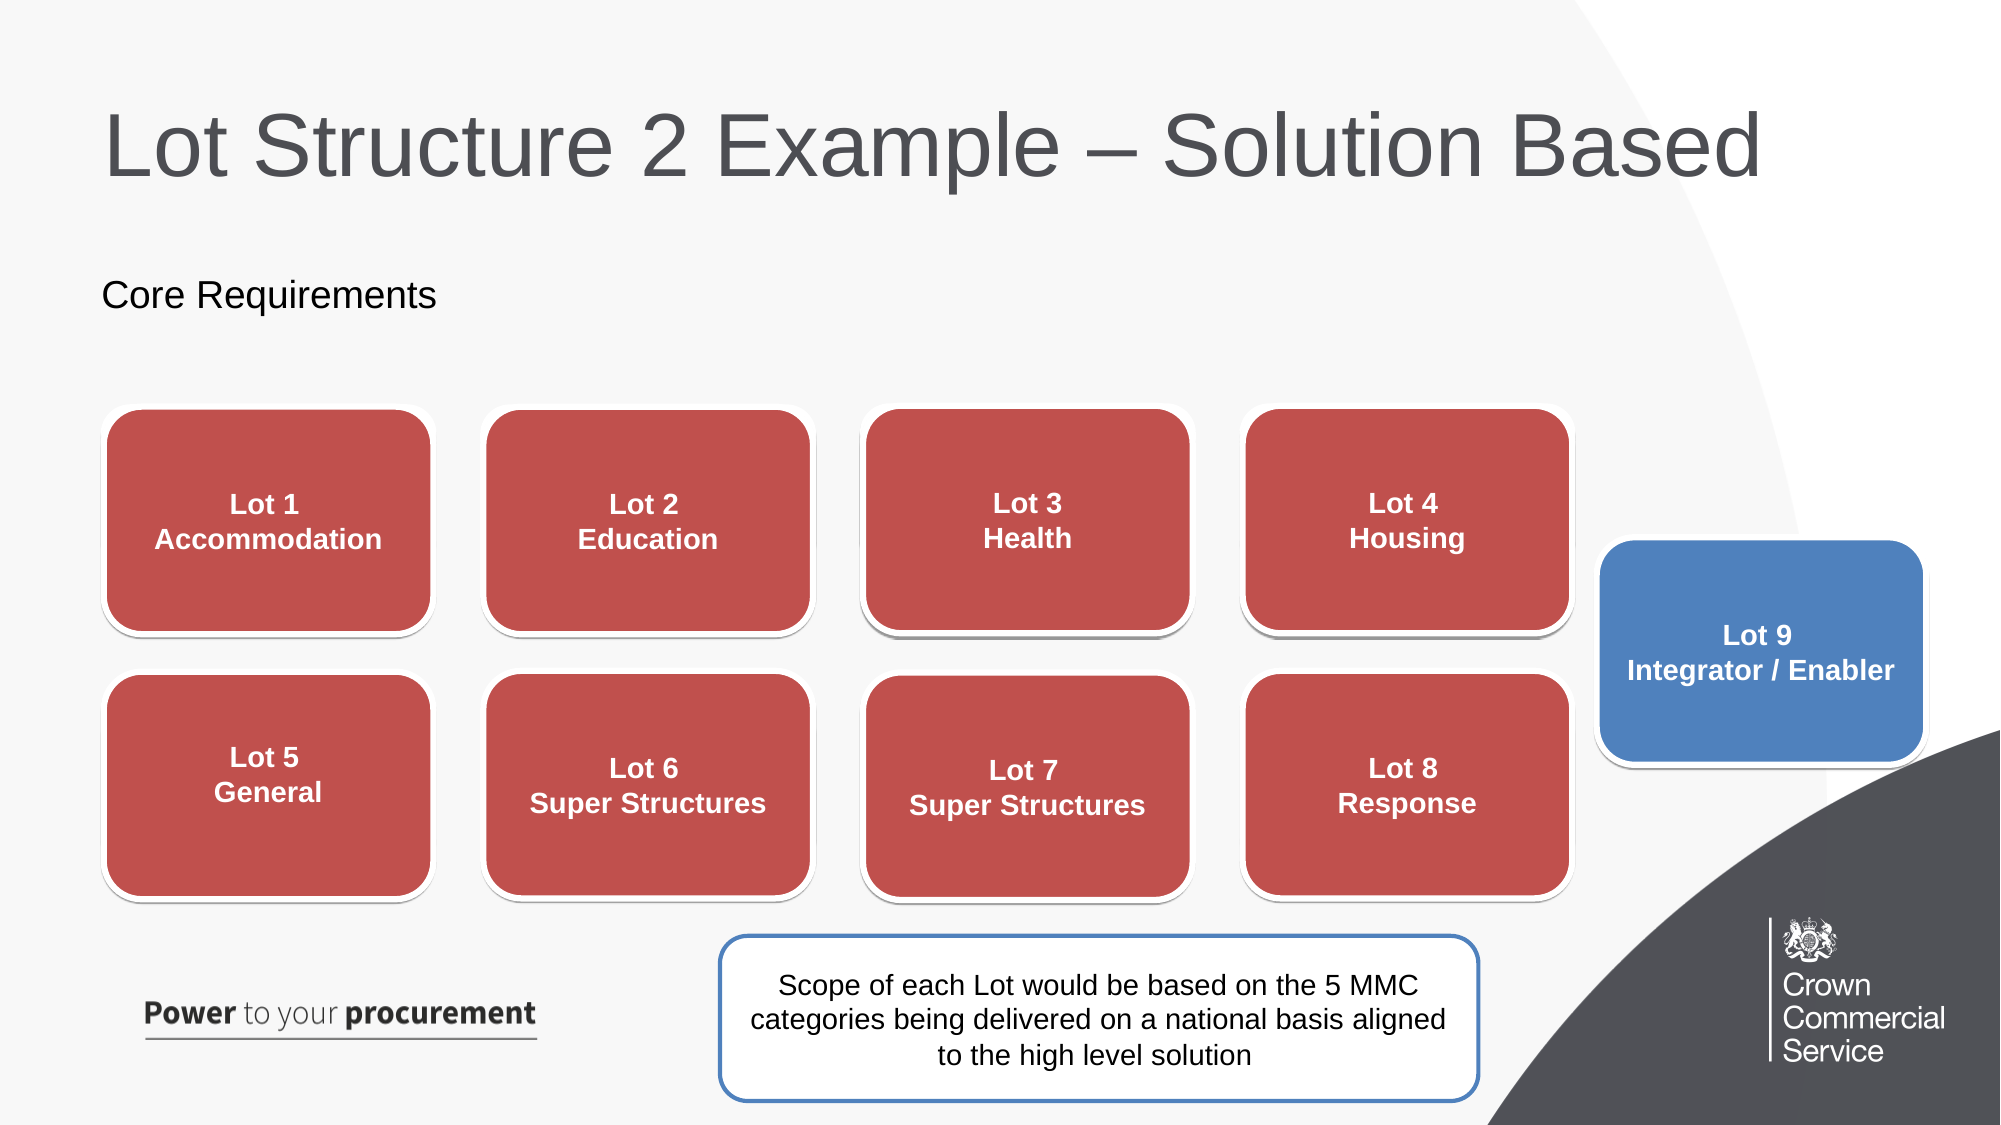

# Lot Structure 2 Example – Solution Based
Core Requirements
Lot 3
Health
Lot 4
Housing
Lot 3 – Education
Lot 3.1 – Schools
Lot 3.2 - Universities
Lot 4 – Health
Lot 1
Accommodation
Lot 2
Education
Lot 1 – Accommodation
Lot 1.1 – Defence
Lot 1.2 – MOJ
Lot 1.3 – General
Lot 3 – Education
Lot 3.1 – Schools
Lot 3.2 - Universities
Lot 2 – Housing
Lot 1.1 – Defence
Lot 4 – Health
Lot 9
Integrator / Enabler
Lot 6
Super Structures
Lot 8
Response
Lot 5
General
Lot 7
Super Structures
Lot 6 – General MMC
Lot 8 – Integrator / Enabler
Lot 5 – Super Structures
Scope of each Lot would be based on the 5 MMC categories being delivered on a national basis aligned to the high level solution